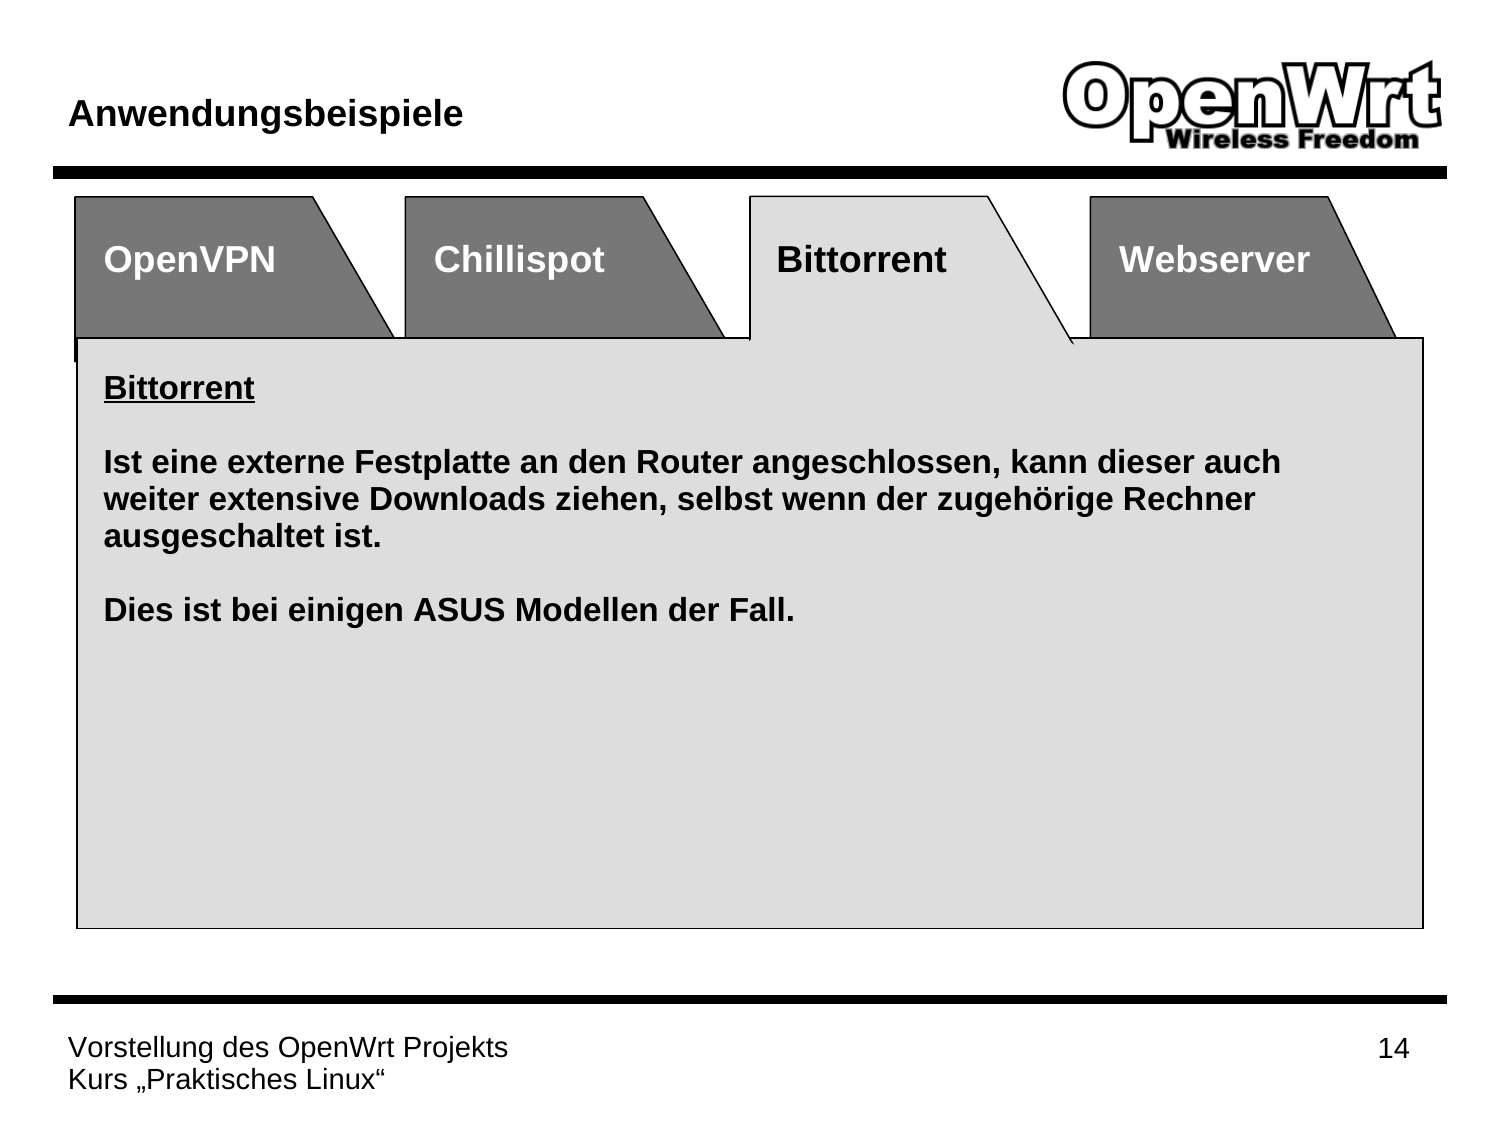

# Anwendungsbeispiele
OpenVPN
Chillispot
Bittorrent
Webserver
Bittorrent
Ist eine externe Festplatte an den Router angeschlossen, kann dieser auch weiter extensive Downloads ziehen, selbst wenn der zugehörige Rechner ausgeschaltet ist.
Dies ist bei einigen ASUS Modellen der Fall.
14